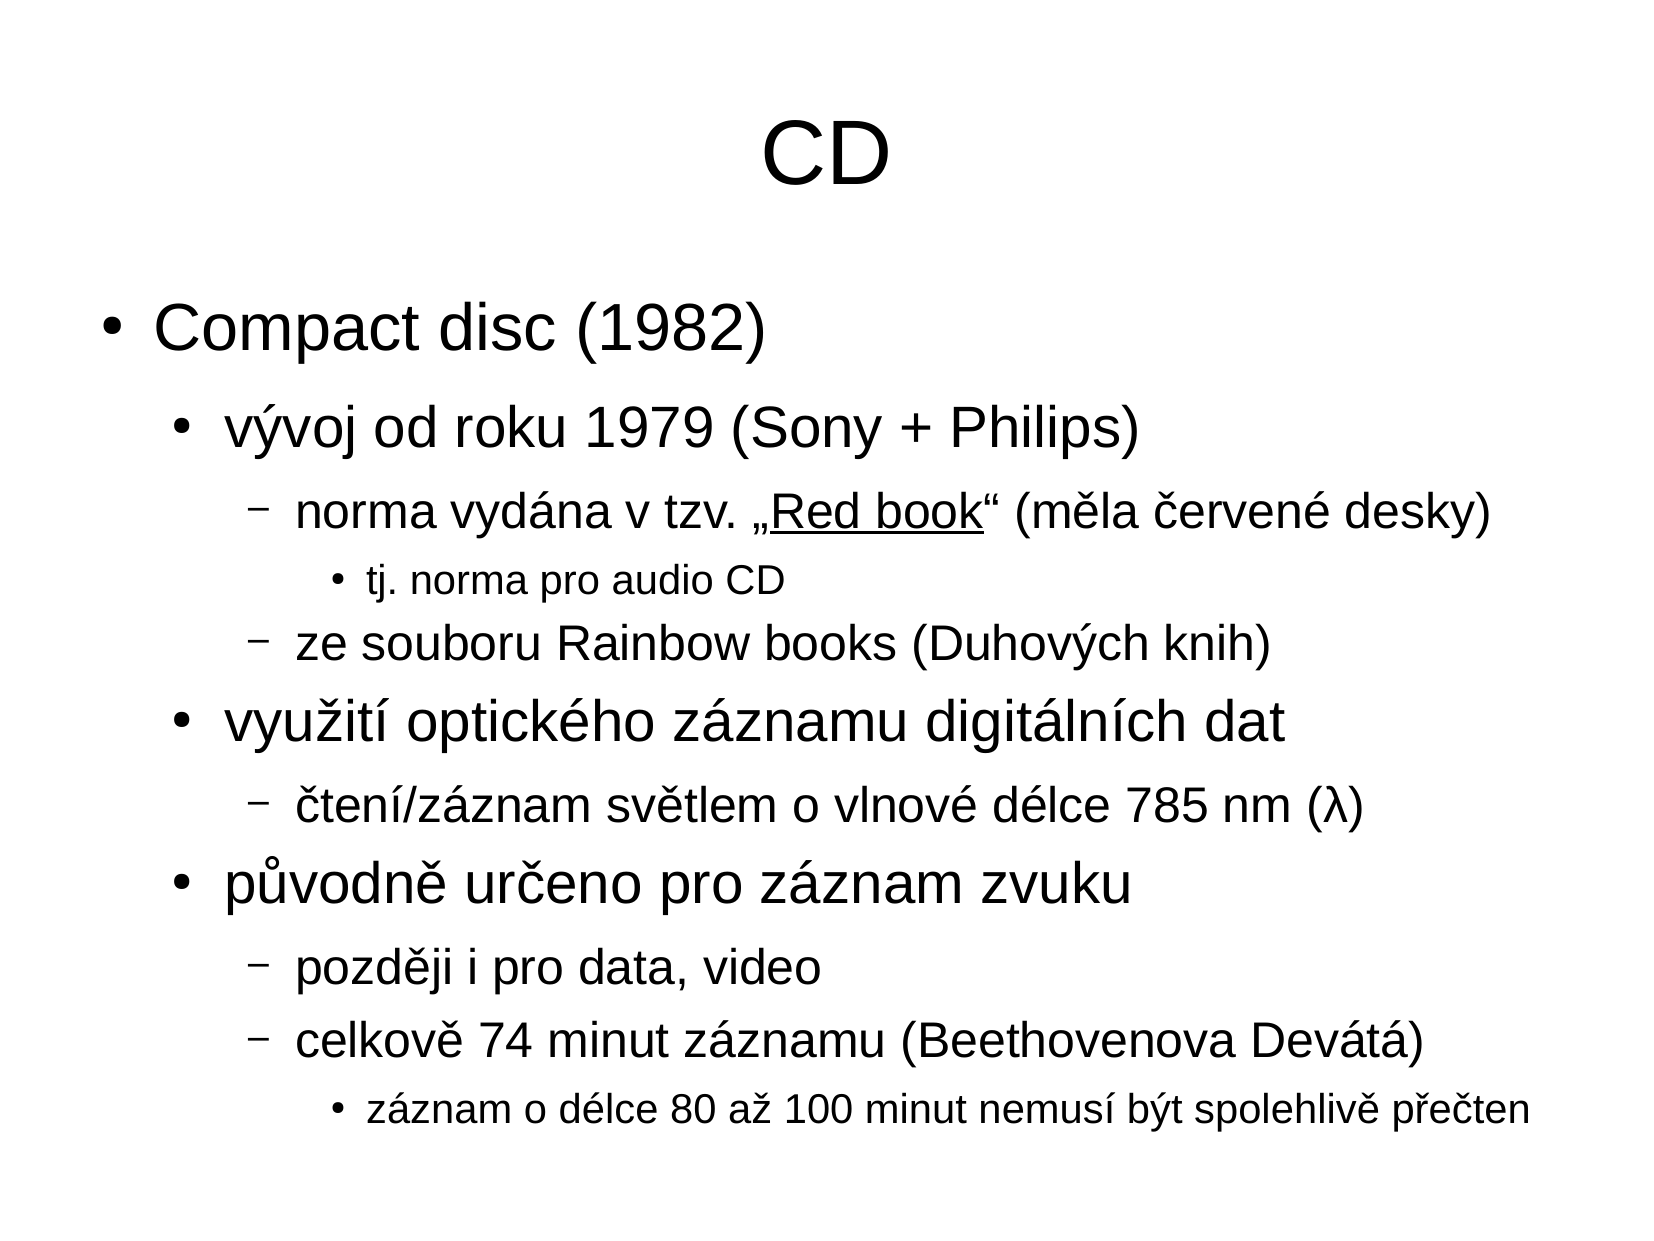

# CD
Compact disc (1982)
vývoj od roku 1979 (Sony + Philips)
norma vydána v tzv. „Red book“ (měla červené desky)
tj. norma pro audio CD
ze souboru Rainbow books (Duhových knih)
využití optického záznamu digitálních dat
čtení/záznam světlem o vlnové délce 785 nm (λ)
původně určeno pro záznam zvuku
později i pro data, video
celkově 74 minut záznamu (Beethovenova Devátá)
záznam o délce 80 až 100 minut nemusí být spolehlivě přečten